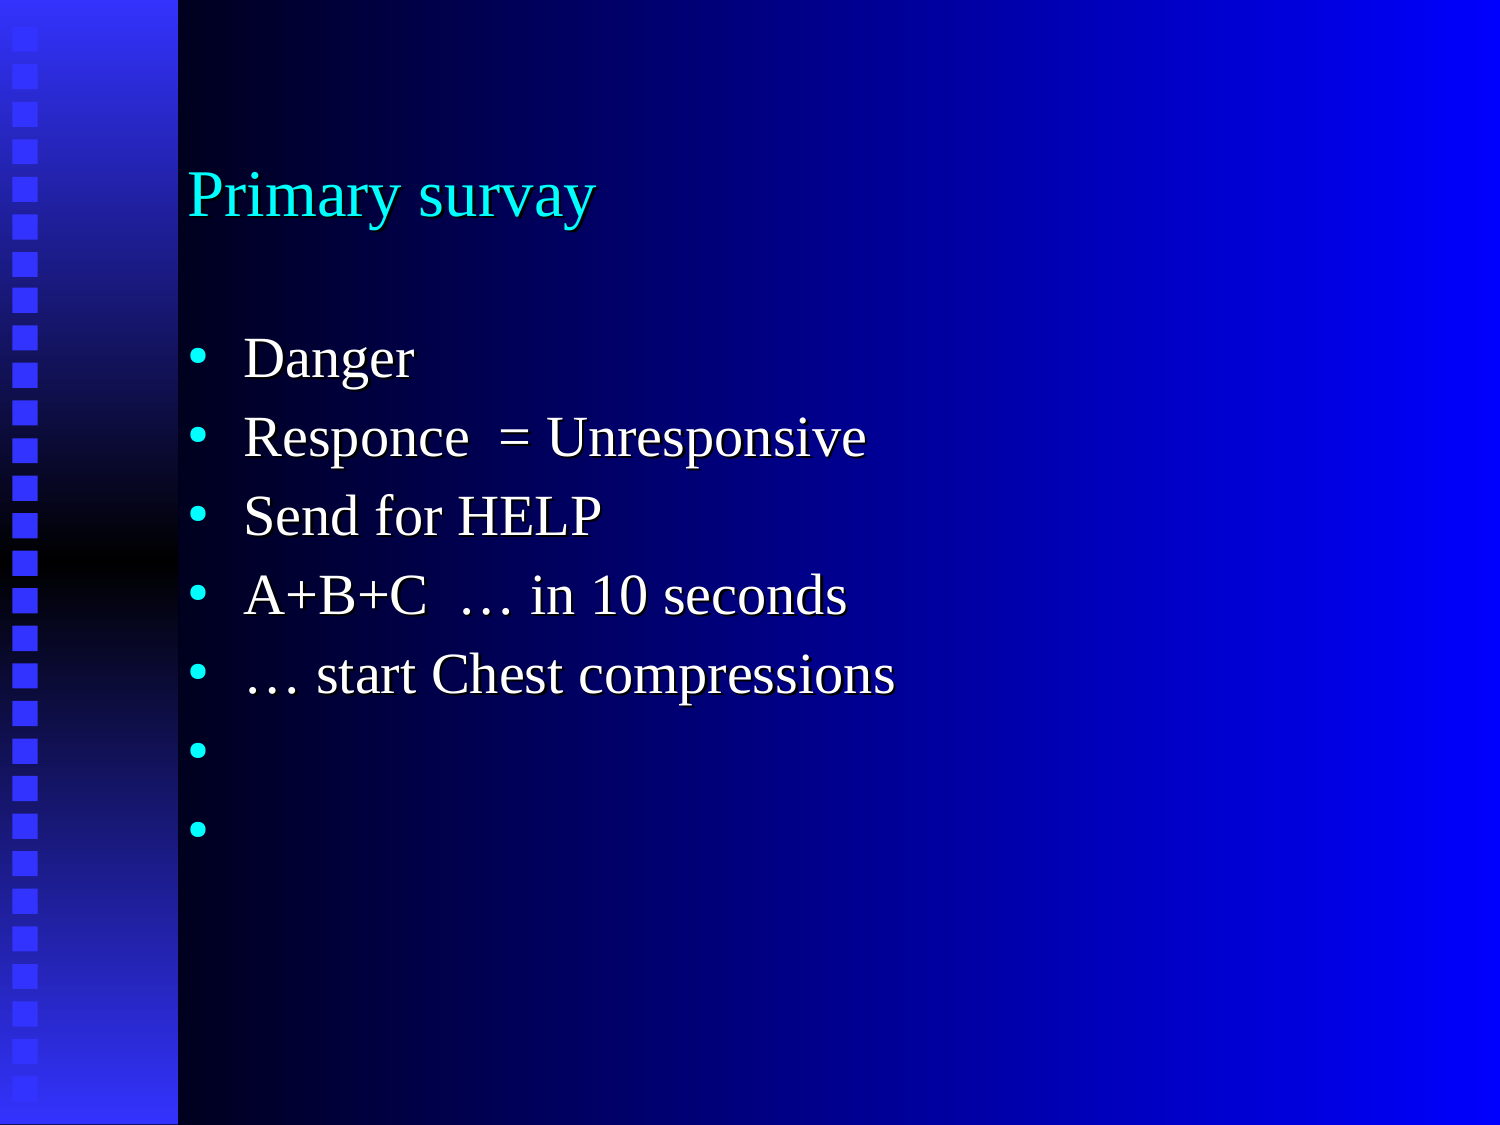

# Primary survay
Danger
Responce = Unresponsive
Send for HELP
A+B+C … in 10 seconds
… start Chest compressions